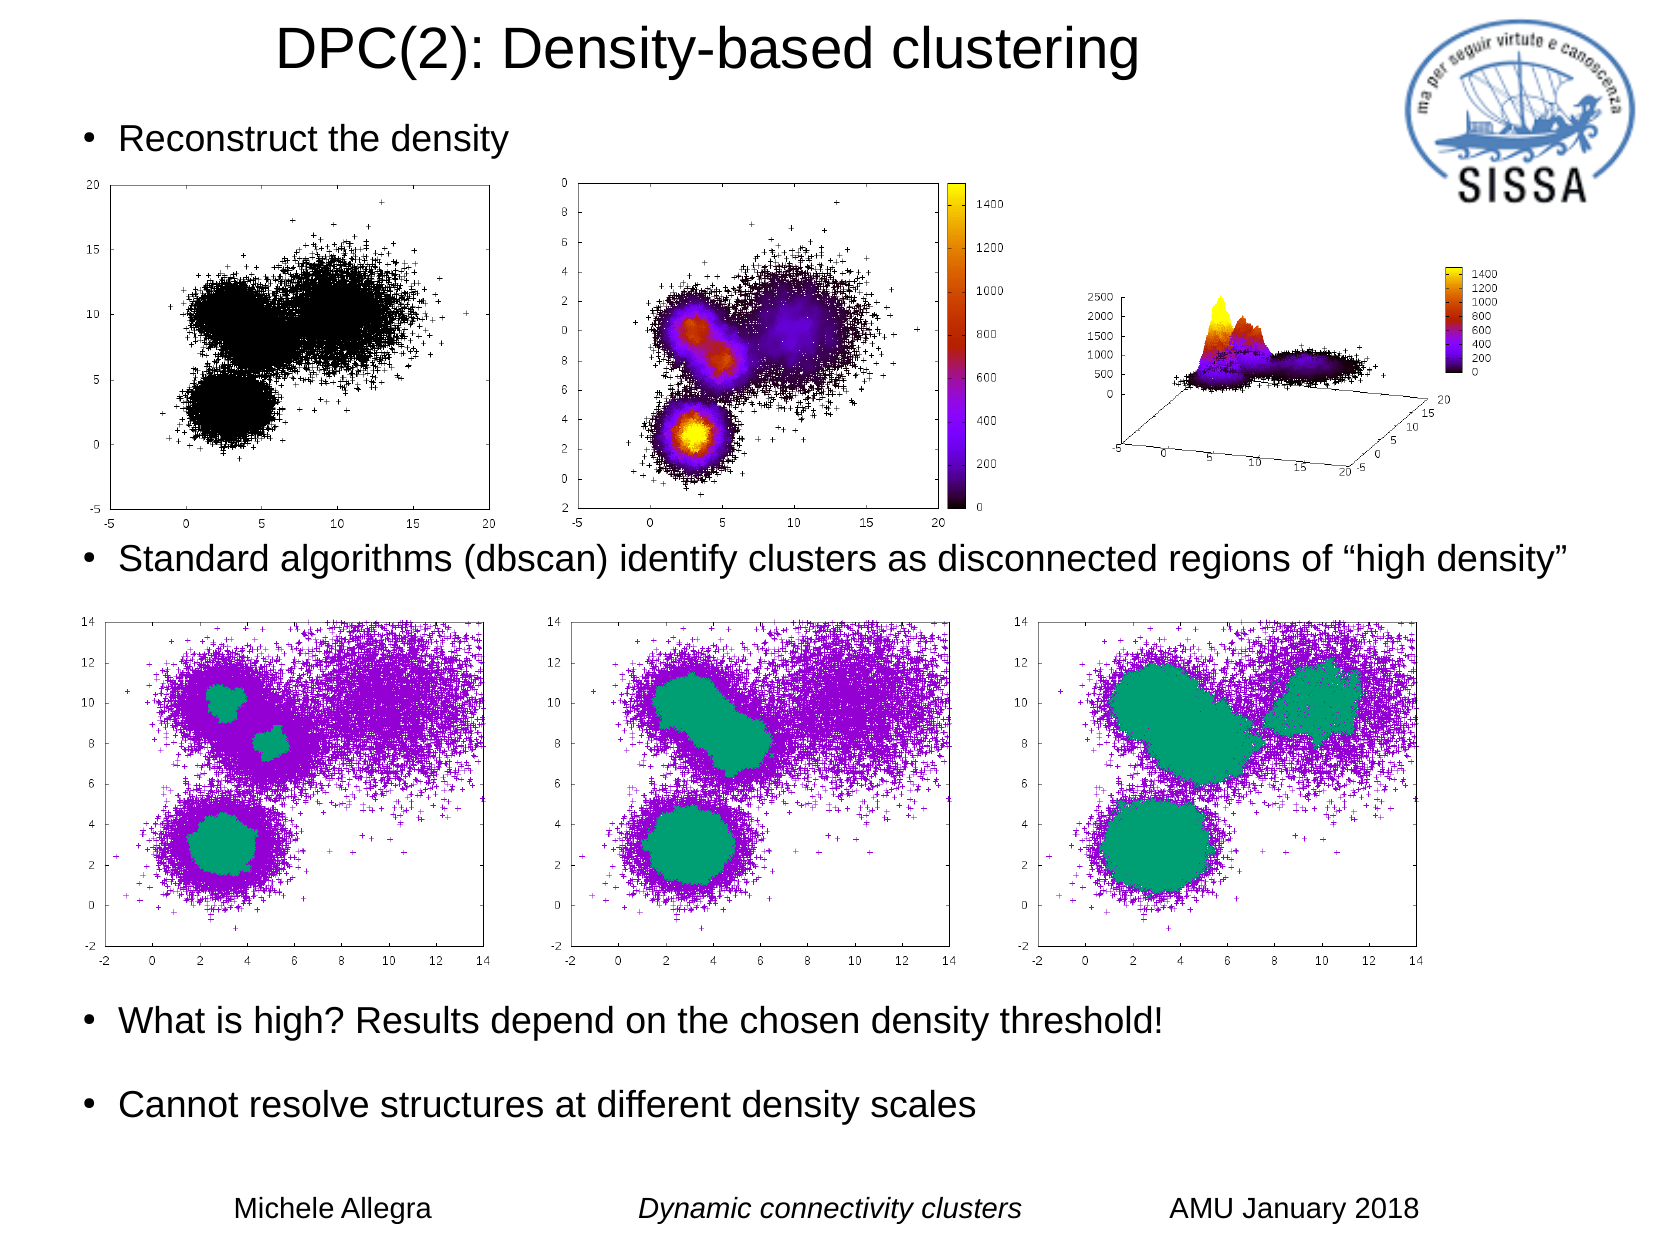

# DPC(2): Density-based clustering
Reconstruct the density
Standard algorithms (dbscan) identify clusters as disconnected regions of “high density”
What is high? Results depend on the chosen density threshold!
Cannot resolve structures at different density scales
Michele Allegra Dynamic connectivity clusters AMU January 2018